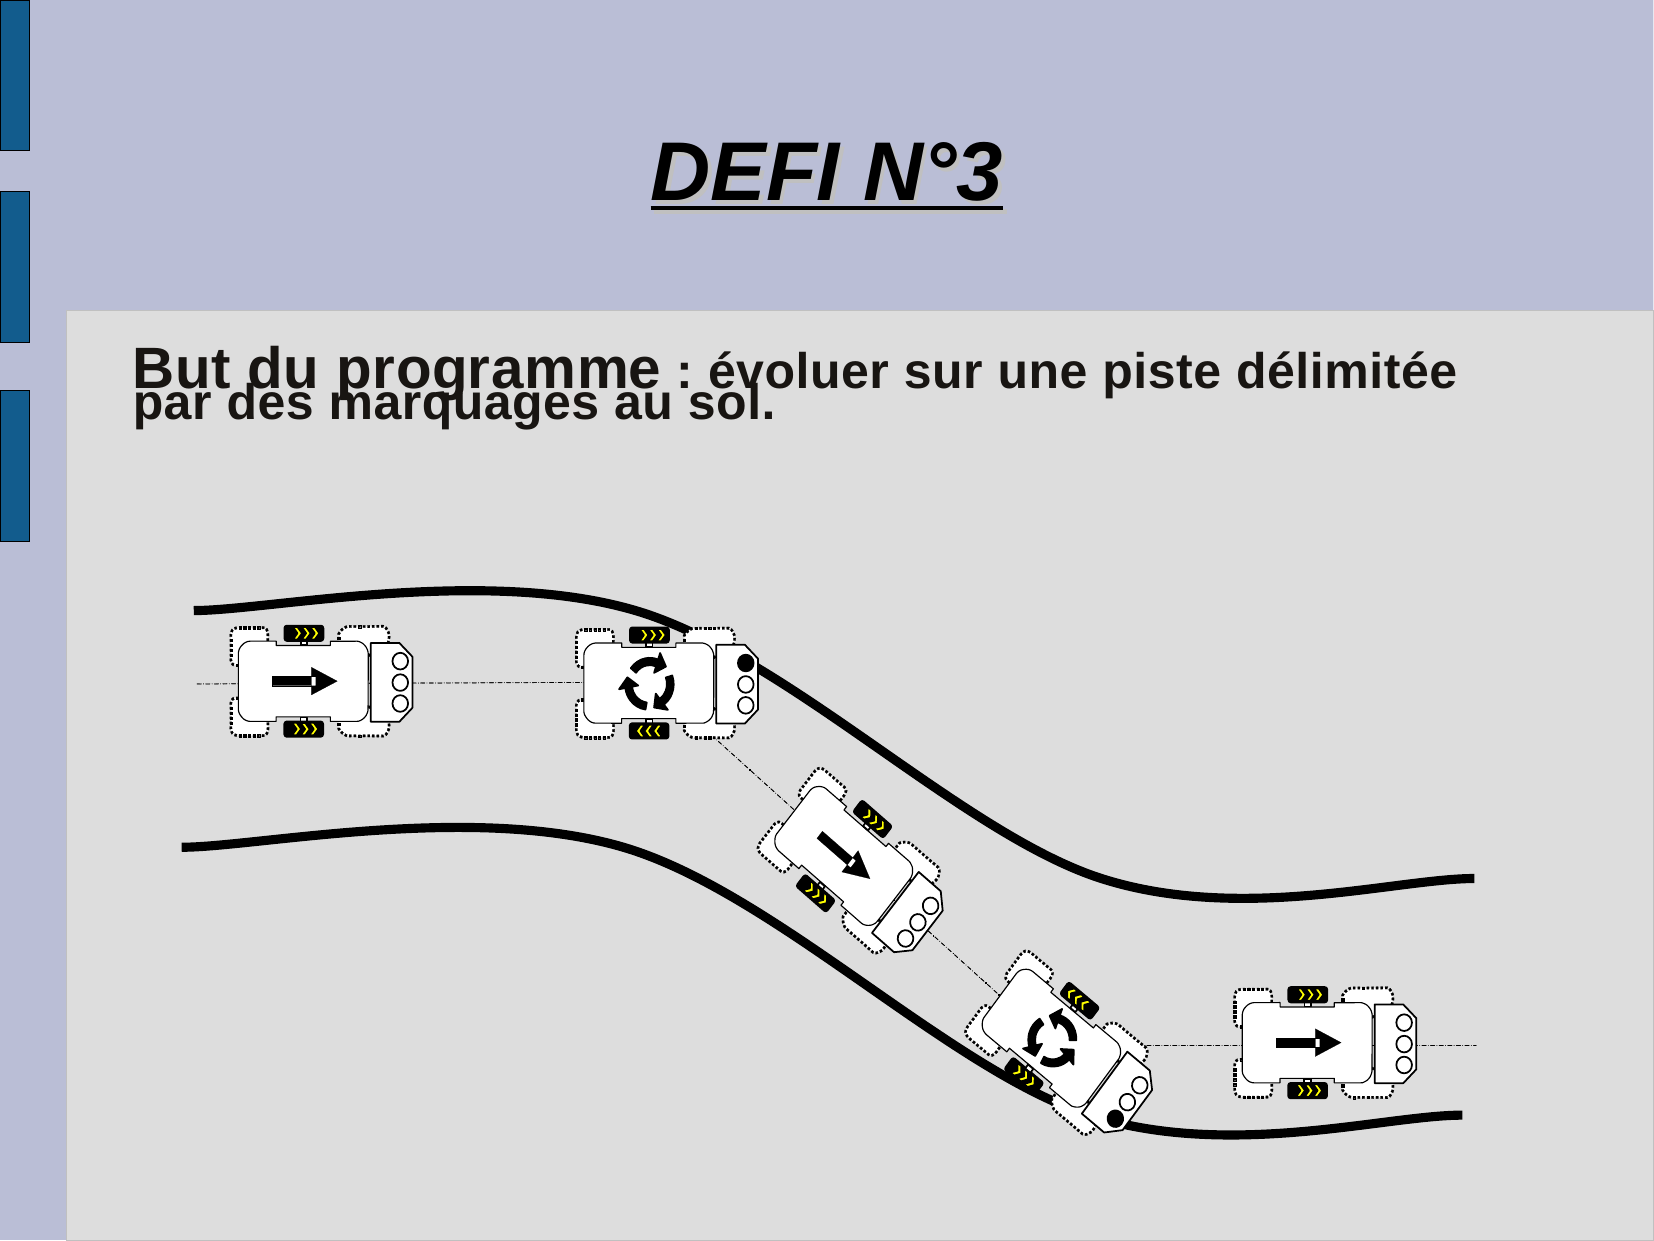

DEFI N°3
But du programme : évoluer sur une piste délimitée par des marquages au sol.